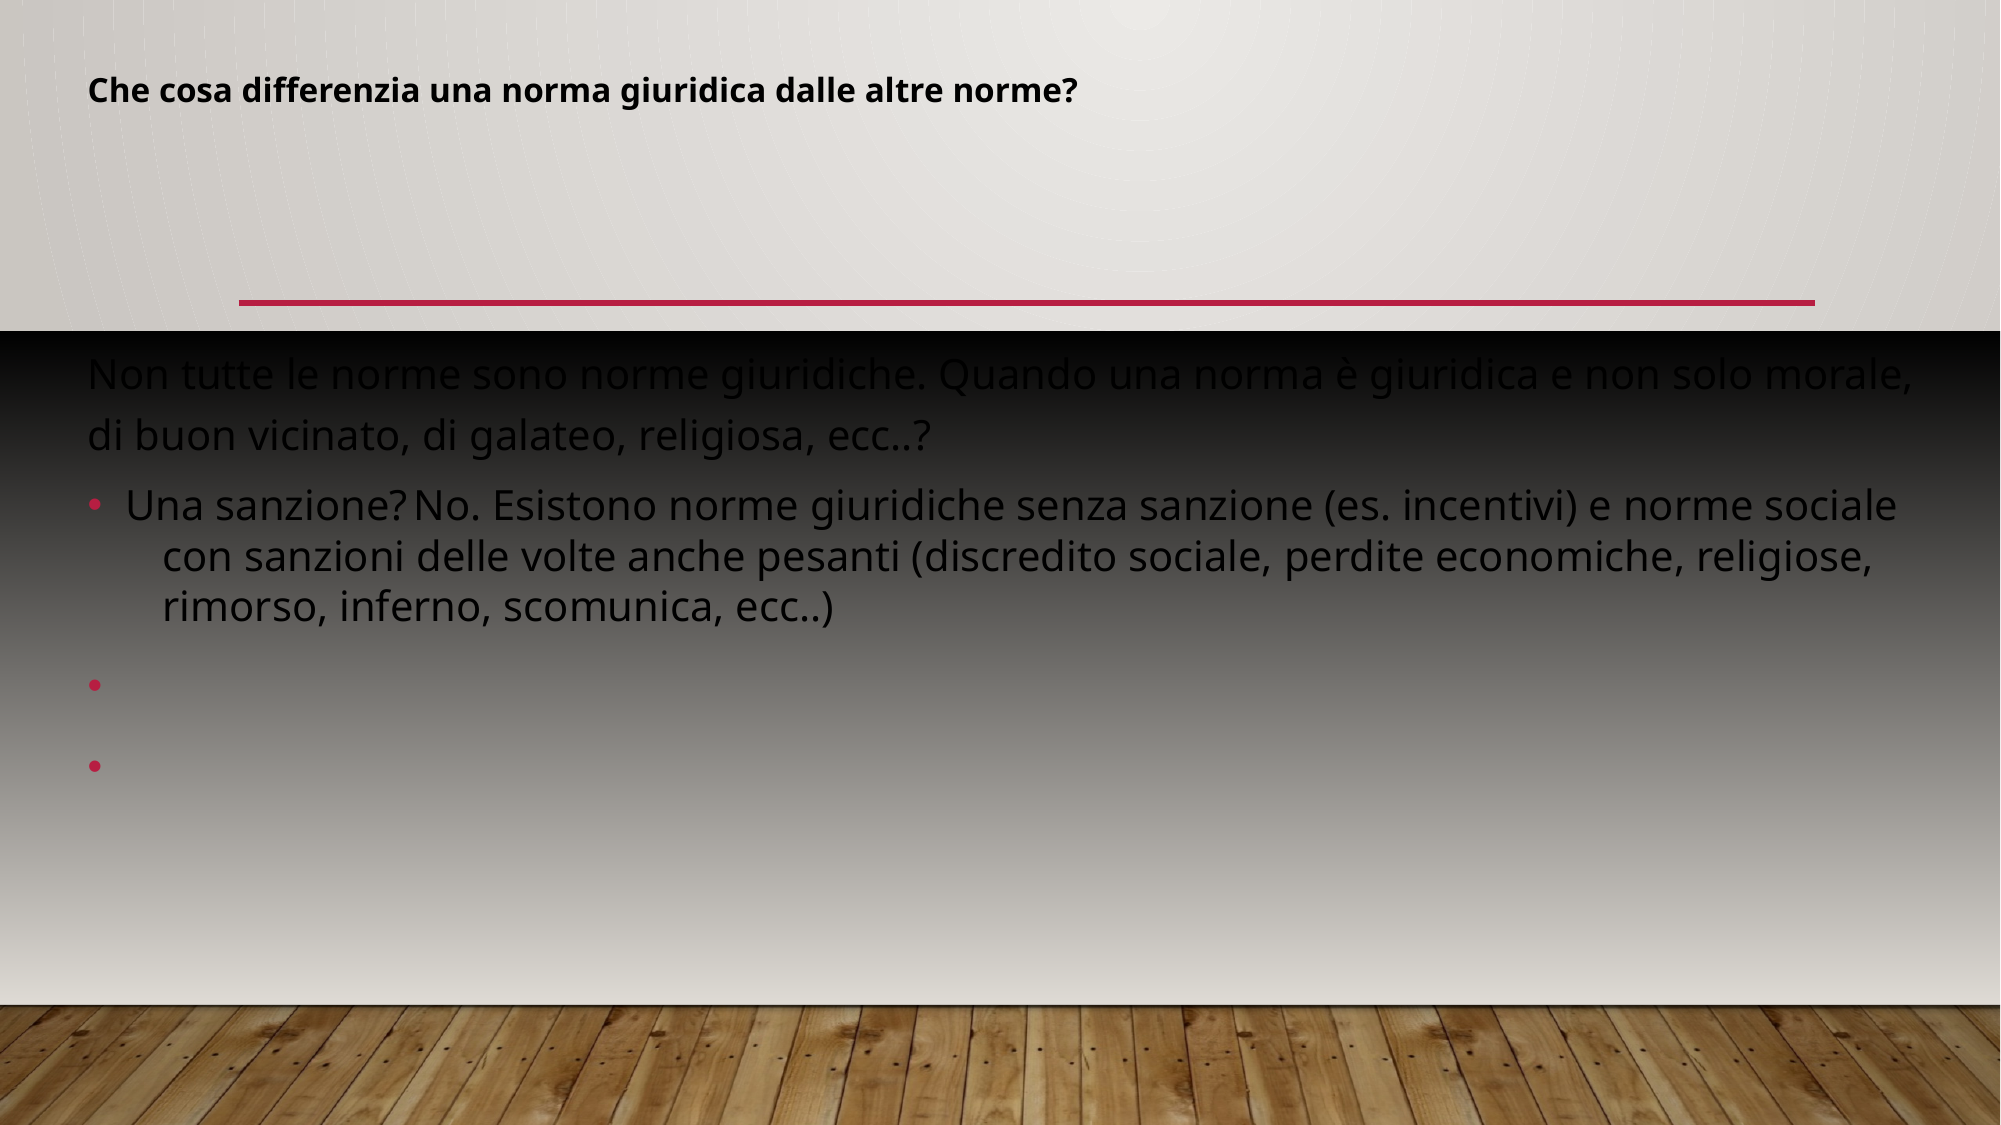

# Che cosa differenzia una norma giuridica dalle altre norme?
Non tutte le norme sono norme giuridiche. Quando una norma è giuridica e non solo morale, di buon vicinato, di galateo, religiosa, ecc..?
Una sanzione? No. Esistono norme giuridiche senza sanzione (es. incentivi) e norme sociale con sanzioni delle volte anche pesanti (discredito sociale, perdite economiche, religiose, rimorso, inferno, scomunica, ecc..)